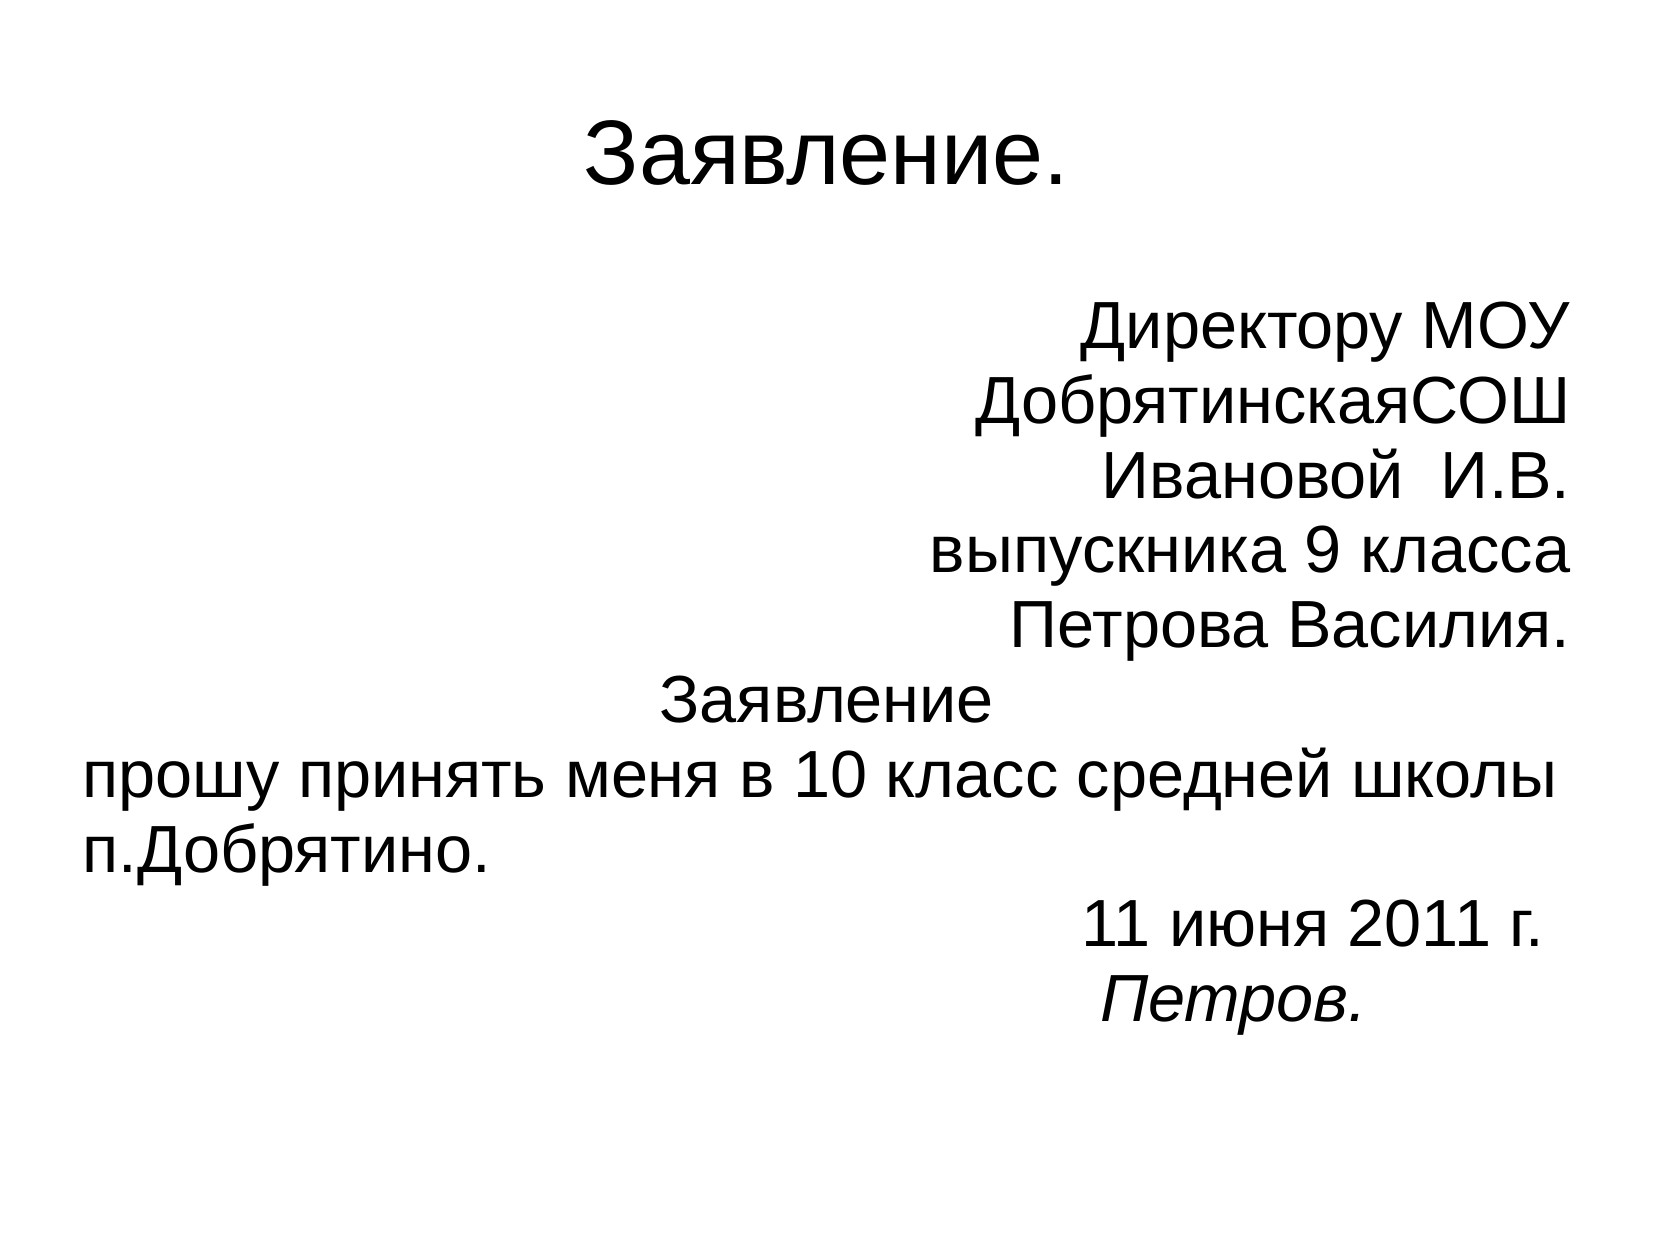

# Заявление.
 Директору МОУ
 ДобрятинскаяСОШ
 Ивановой И.В.
выпускника 9 класса
Петрова Василия.
Заявление
прошу принять меня в 10 класс средней школы
п.Добрятино.
 11 июня 2011 г.
 Петров.